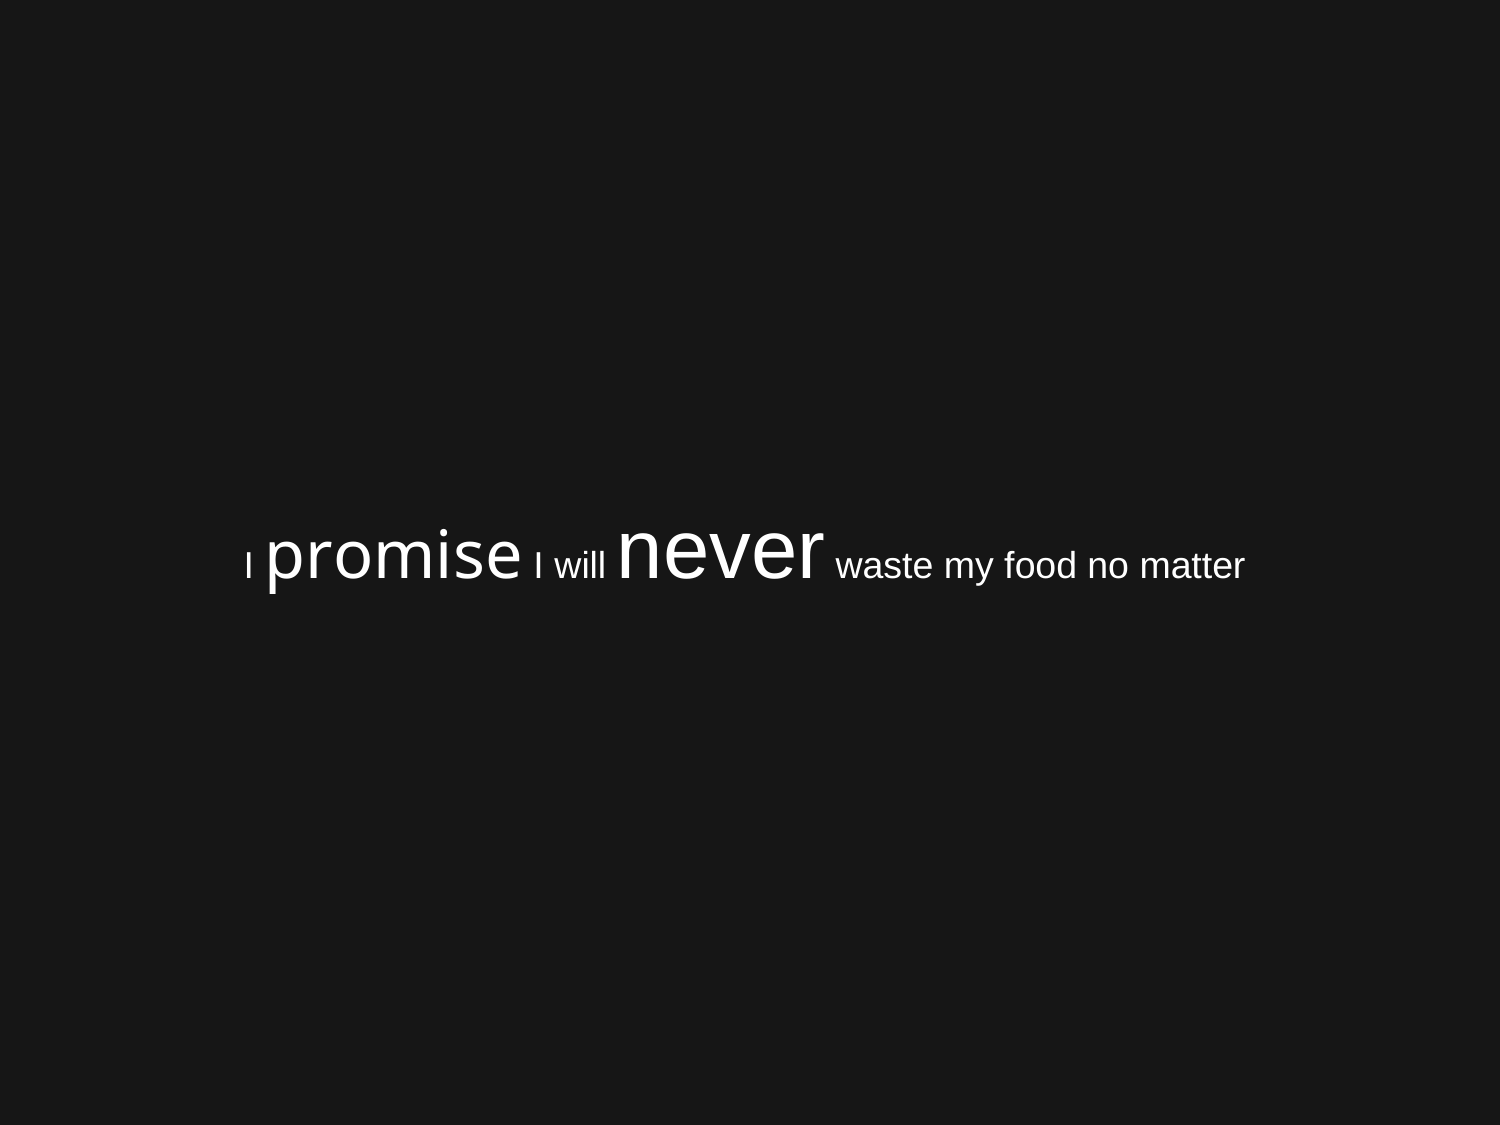

I promise I will never waste my food no matter